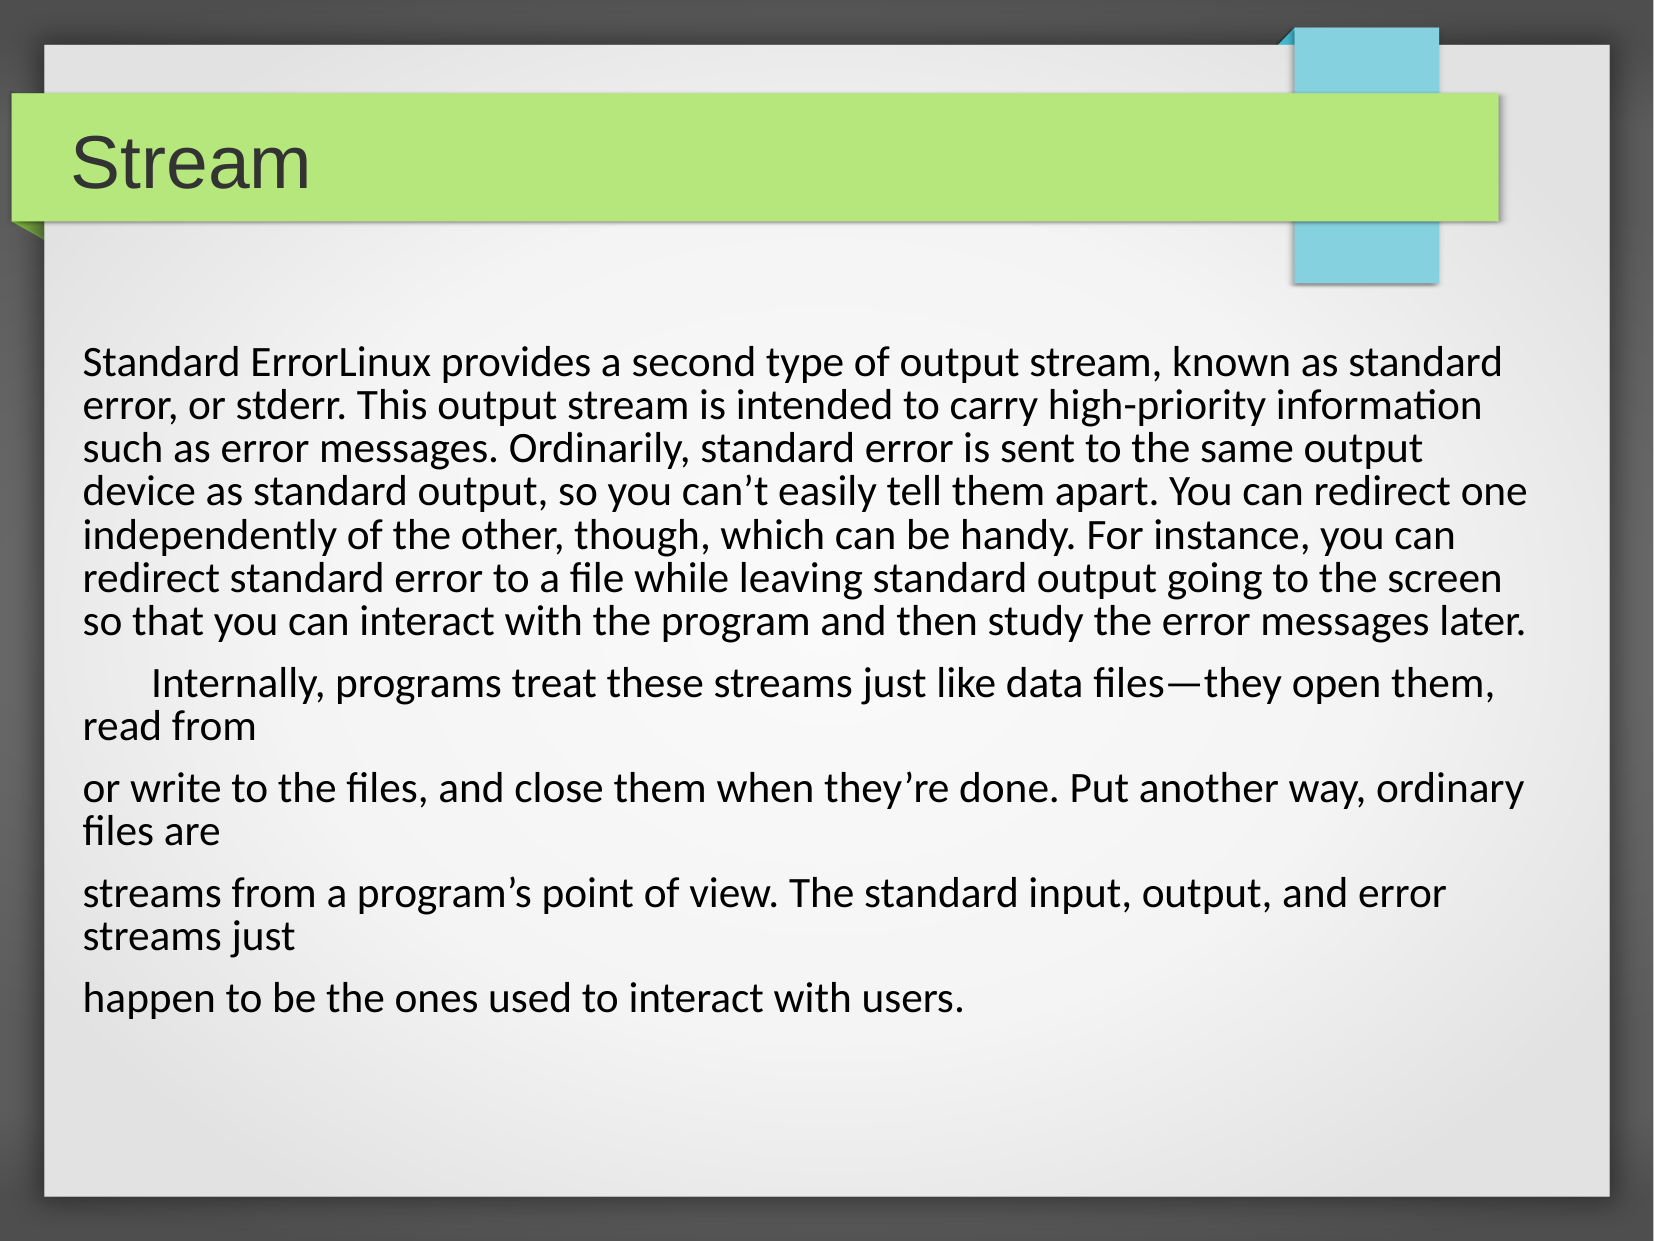

# Stream
Standard ErrorLinux provides a second type of output stream, known as standard error, or stderr. This output stream is intended to carry high-priority information such as error messages. Ordinarily, standard error is sent to the same output device as standard output, so you can’t easily tell them apart. You can redirect one independently of the other, though, which can be handy. For instance, you can redirect standard error to a file while leaving standard output going to the screen so that you can interact with the program and then study the error messages later.
 Internally, programs treat these streams just like data files—they open them, read from
or write to the files, and close them when they’re done. Put another way, ordinary files are
streams from a program’s point of view. The standard input, output, and error streams just
happen to be the ones used to interact with users.